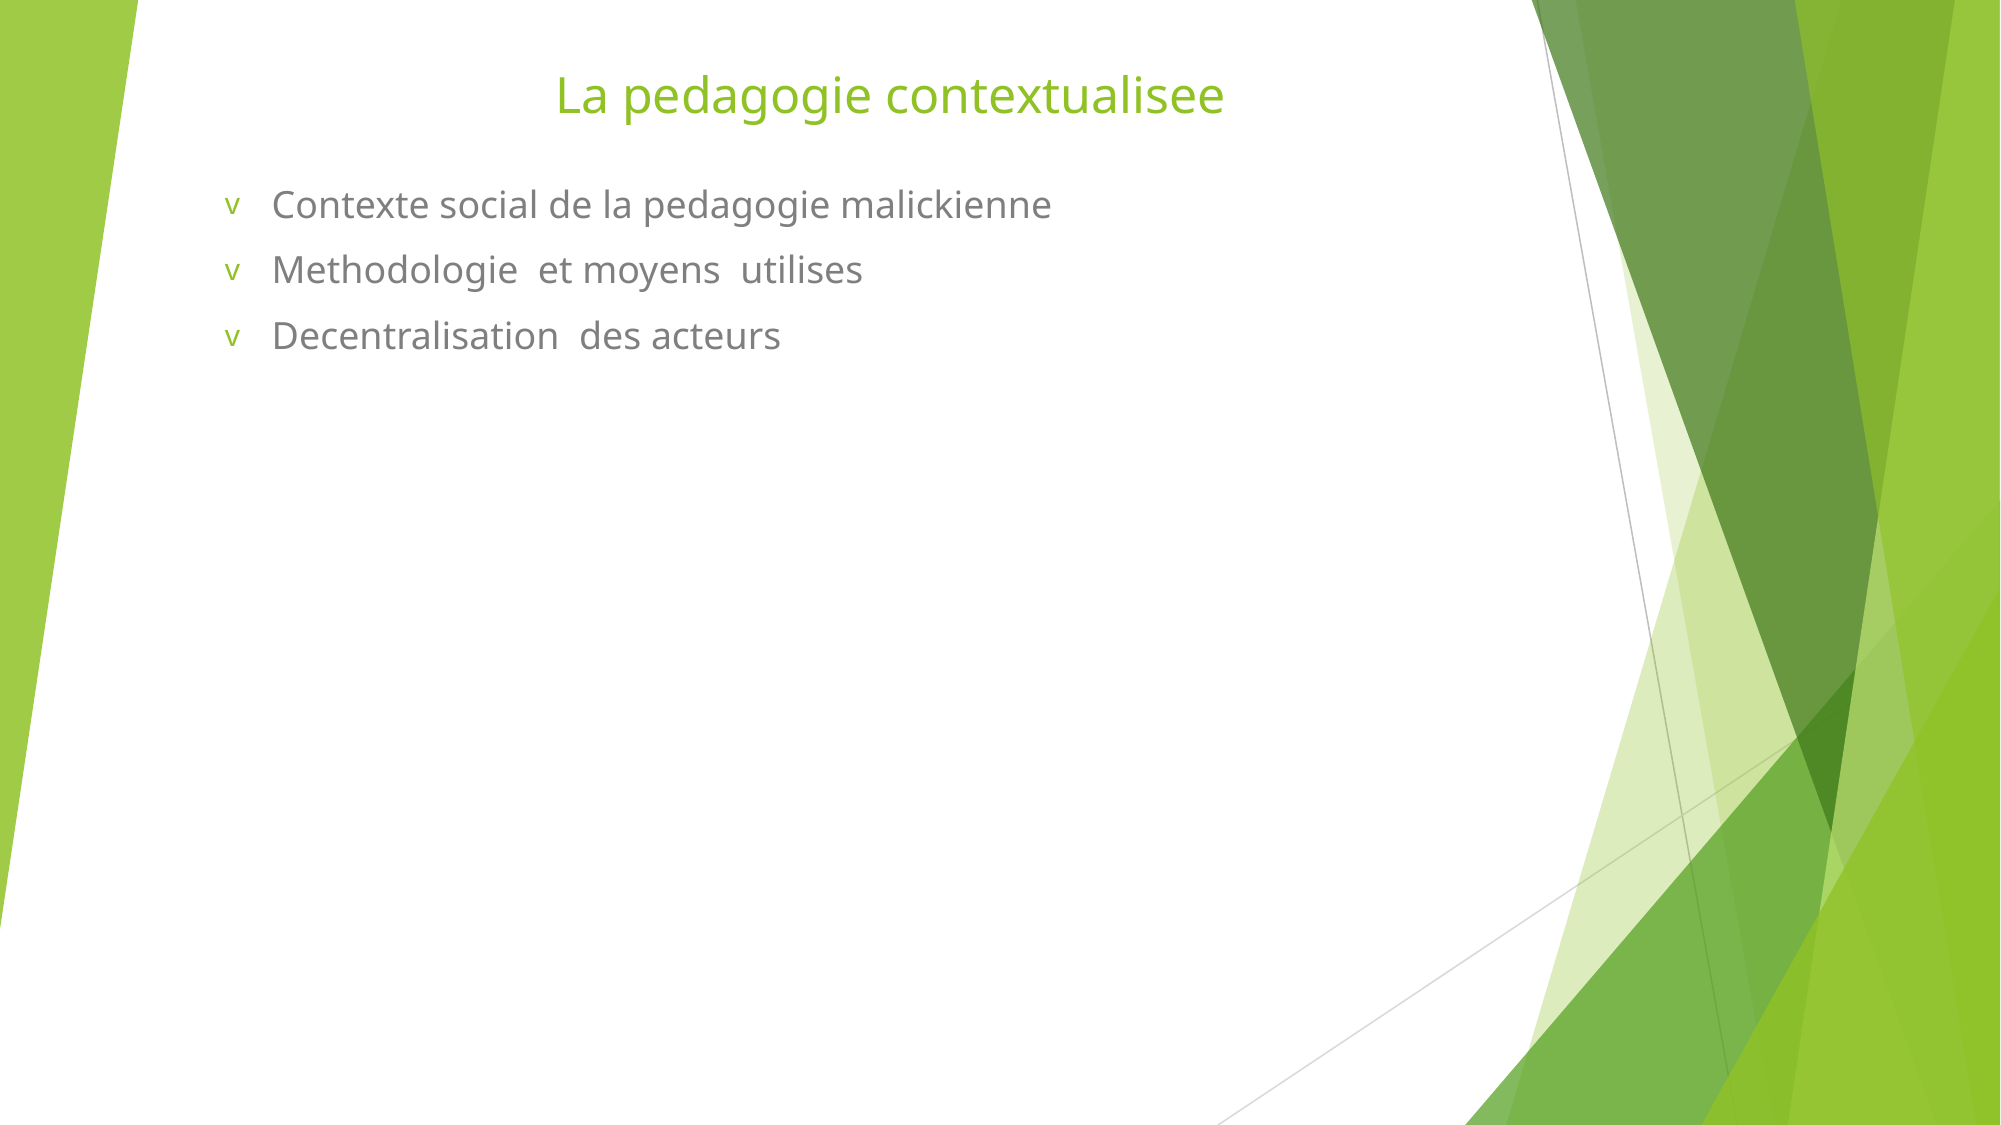

# La pedagogie contextualisee
Contexte social de la pedagogie malickienne
Methodologie et moyens utilises
Decentralisation des acteurs